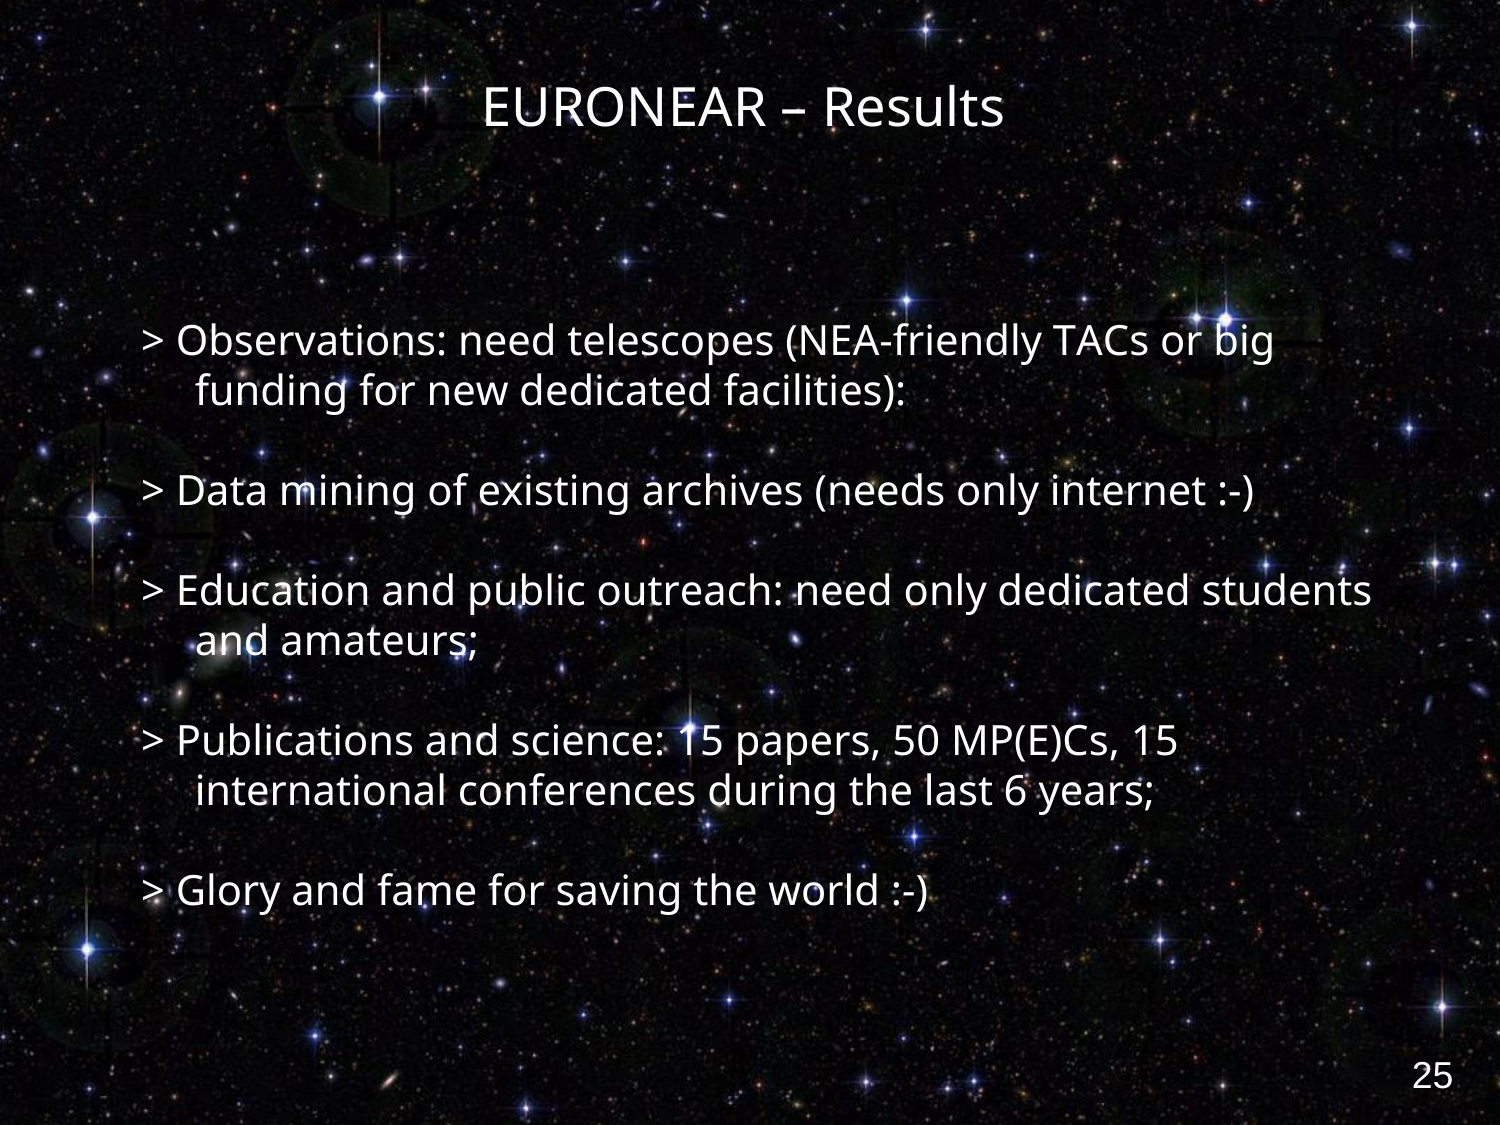

EURONEAR – Results
> Observations: need telescopes (NEA-friendly TACs or big funding for new dedicated facilities):
> Data mining of existing archives (needs only internet :-)
> Education and public outreach: need only dedicated students and amateurs;
> Publications and science: 15 papers, 50 MP(E)Cs, 15 international conferences during the last 6 years;
> Glory and fame for saving the world :-)
25